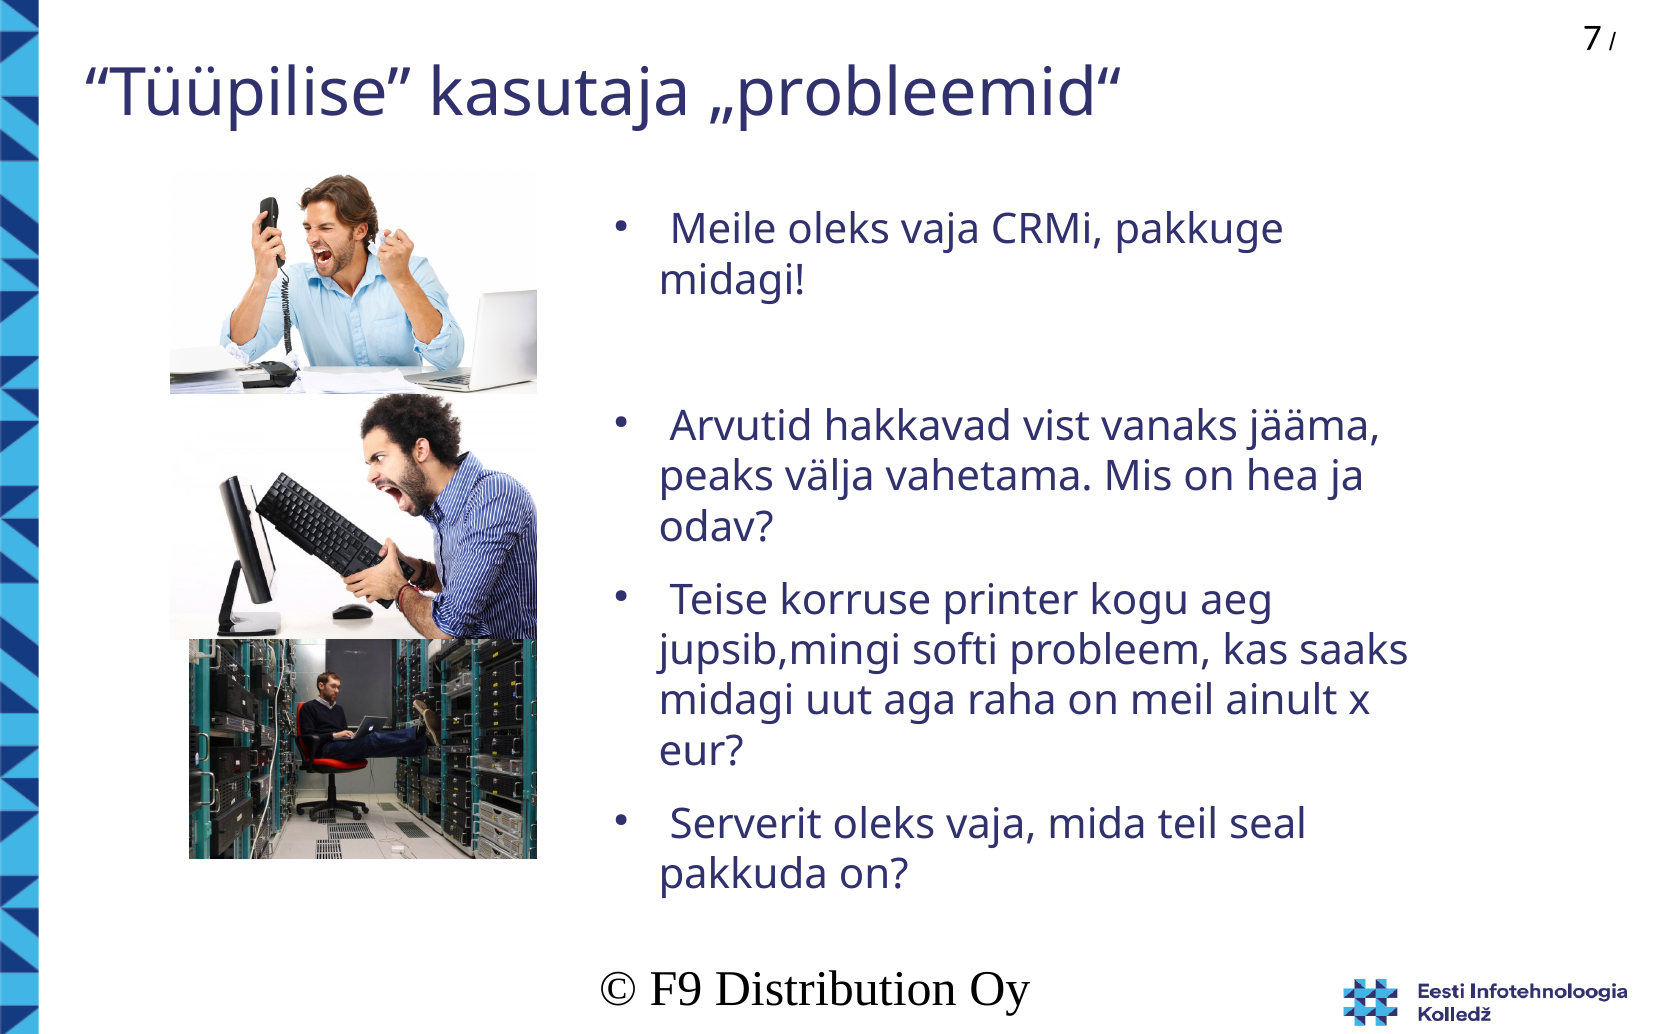

# “Tüüpilise” kasutaja „probleemid“
 Meile oleks vaja CRMi, pakkuge midagi!
 Arvutid hakkavad vist vanaks jääma, peaks välja vahetama. Mis on hea ja odav?
 Teise korruse printer kogu aeg jupsib,mingi softi probleem, kas saaks midagi uut aga raha on meil ainult x eur?
 Serverit oleks vaja, mida teil seal pakkuda on?
© F9 Distribution Oy